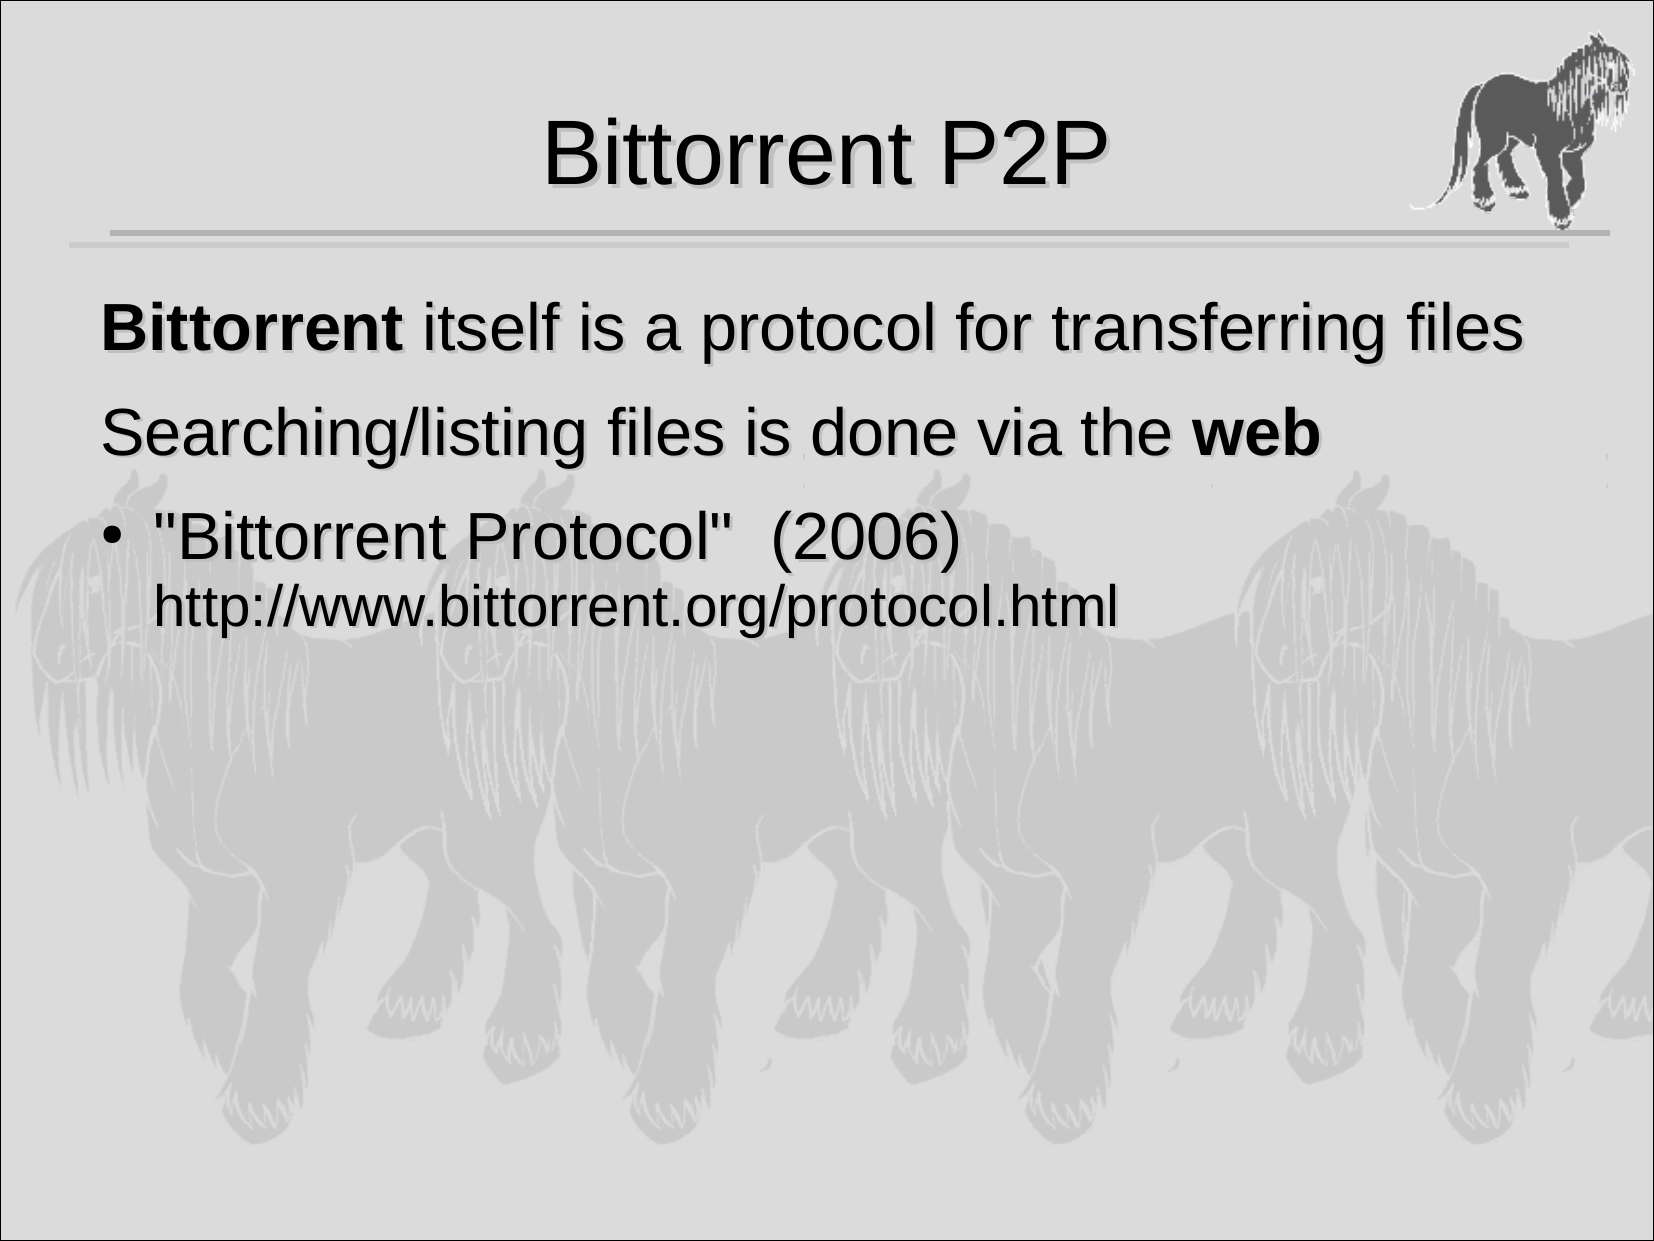

# Bittorrent P2P
Bittorrent itself is a protocol for transferring files
Searching/listing files is done via the web
"Bittorrent Protocol" (2006)
http://www.bittorrent.org/protocol.html